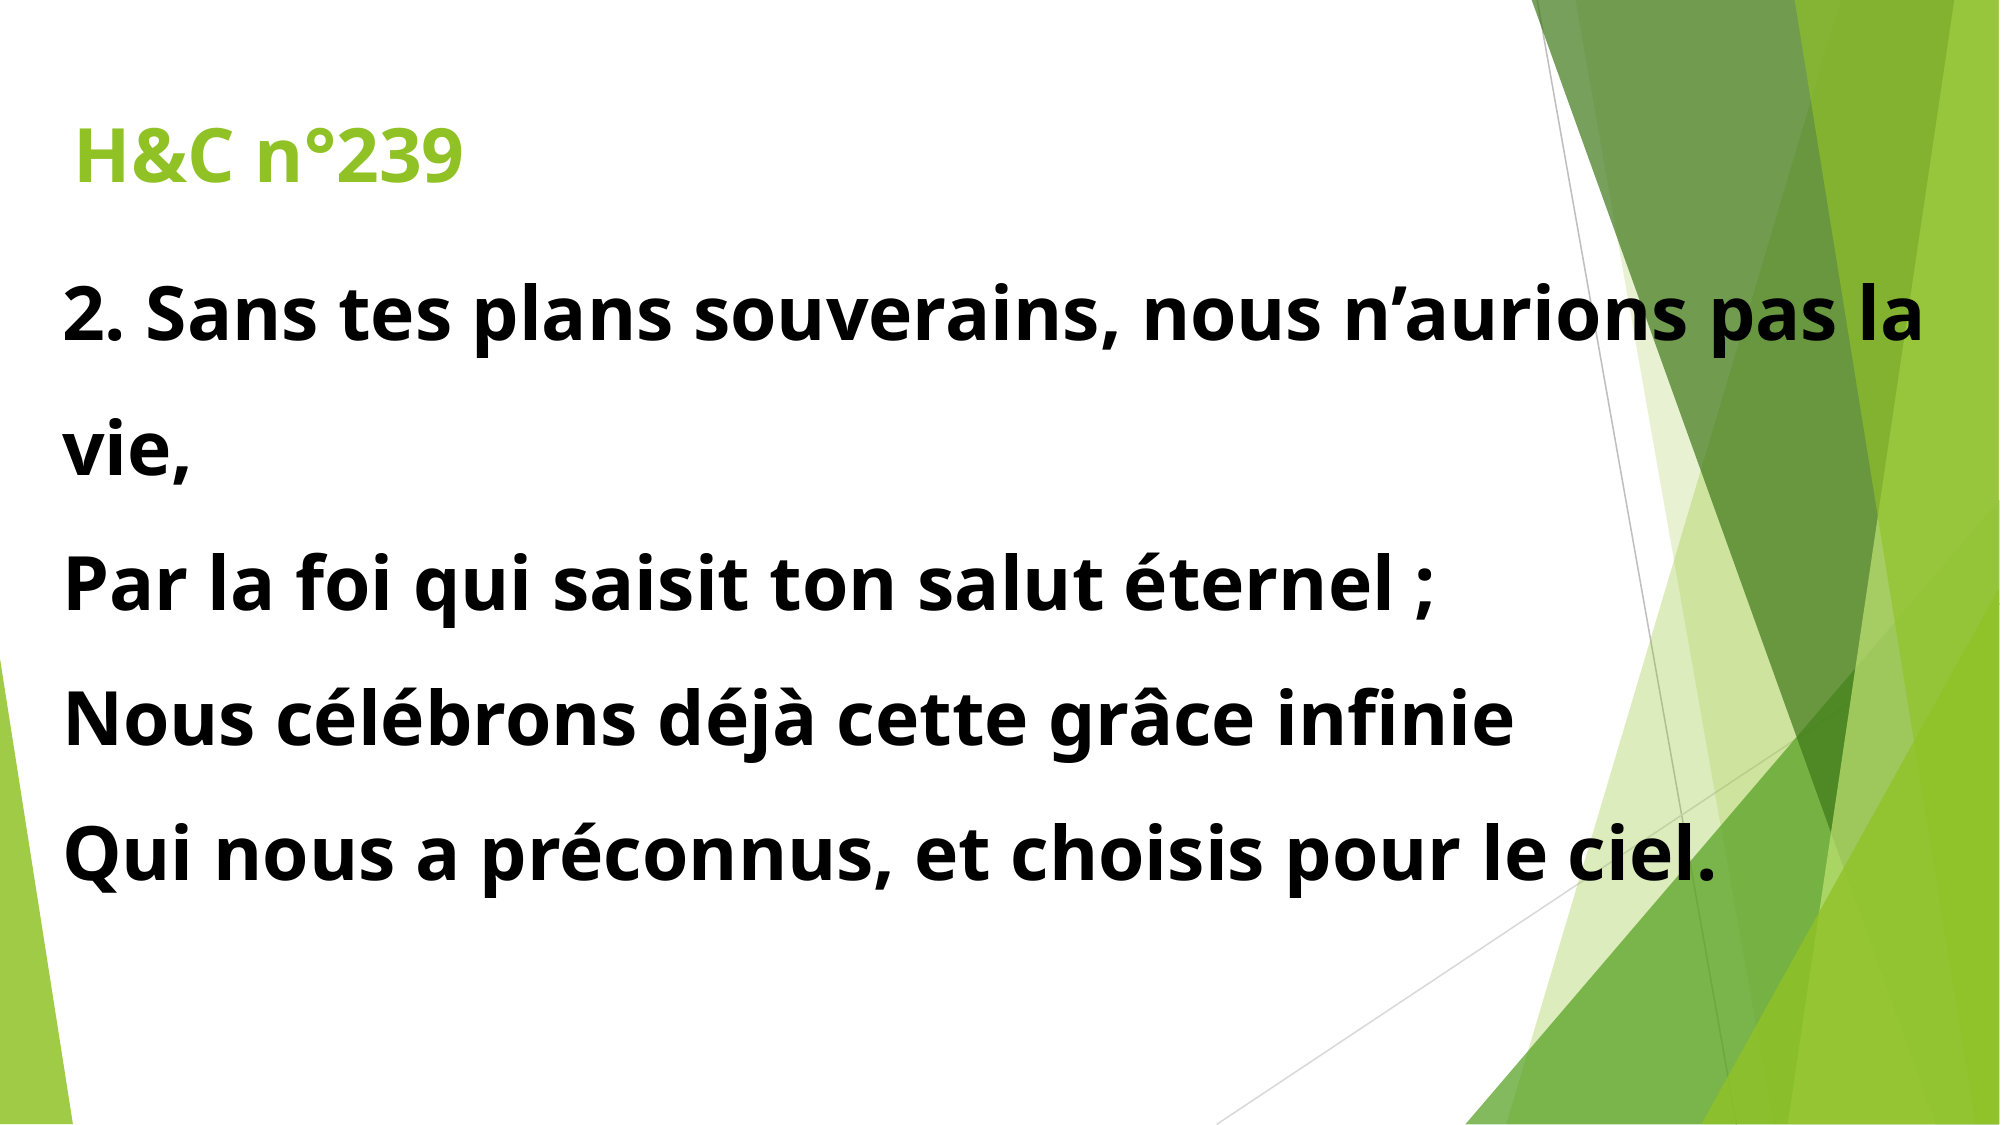

H&C n°239
2. Sans tes plans souverains, nous n’aurions pas la vie,
Par la foi qui saisit ton salut éternel ;
Nous célébrons déjà cette grâce infinie
Qui nous a préconnus, et choisis pour le ciel.